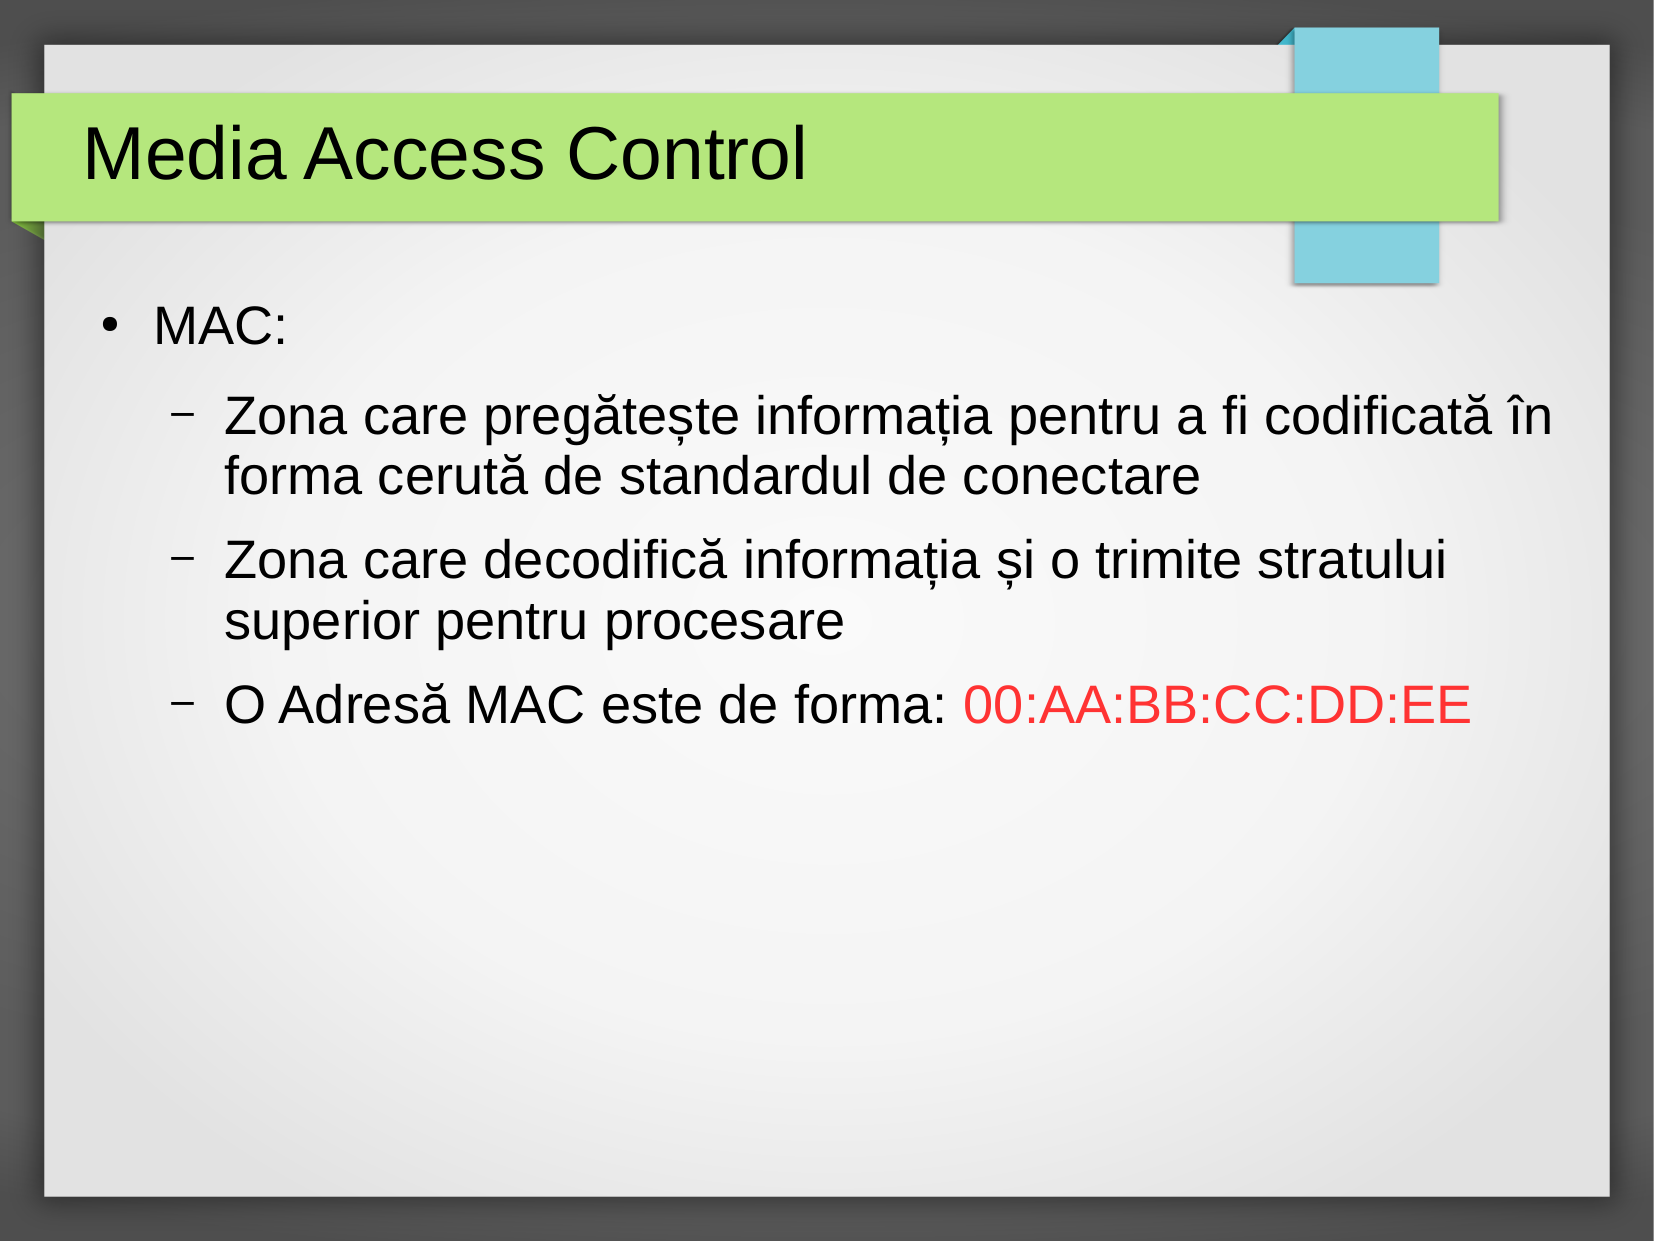

# Media Access Control
MAC:
Zona care pregătește informația pentru a fi codificată în forma cerută de standardul de conectare
Zona care decodifică informația și o trimite stratului superior pentru procesare
O Adresă MAC este de forma: 00:AA:BB:CC:DD:EE